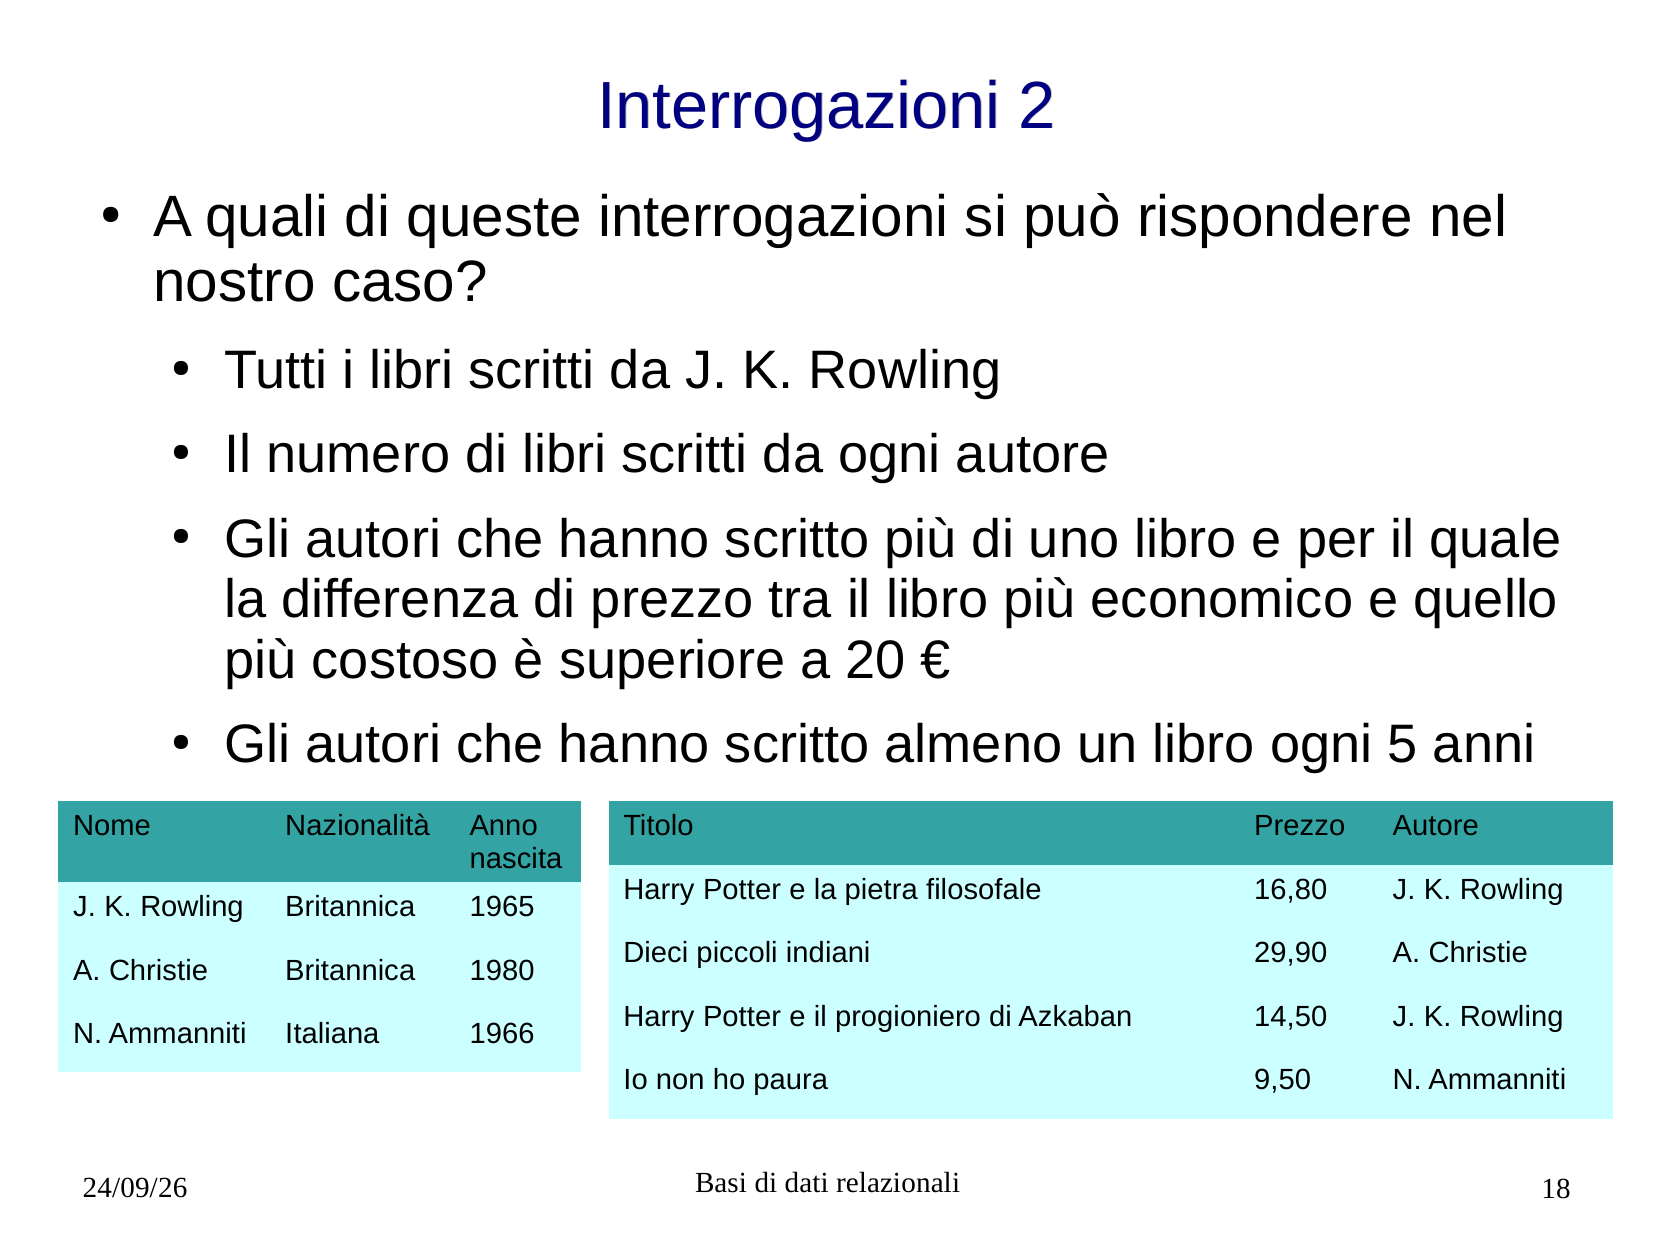

# Interrogazioni 2
A quali di queste interrogazioni si può rispondere nel nostro caso?
Tutti i libri scritti da J. K. Rowling
Il numero di libri scritti da ogni autore
Gli autori che hanno scritto più di uno libro e per il quale la differenza di prezzo tra il libro più economico e quello più costoso è superiore a 20 €
Gli autori che hanno scritto almeno un libro ogni 5 anni
| Nome | Nazionalità | Anno nascita |
| --- | --- | --- |
| J. K. Rowling | Britannica | 1965 |
| A. Christie | Britannica | 1980 |
| N. Ammanniti | Italiana | 1966 |
| Titolo | Prezzo | Autore |
| --- | --- | --- |
| Harry Potter e la pietra filosofale | 16,80 | J. K. Rowling |
| Dieci piccoli indiani | 29,90 | A. Christie |
| Harry Potter e il progioniero di Azkaban | 14,50 | J. K. Rowling |
| Io non ho paura | 9,50 | N. Ammanniti |